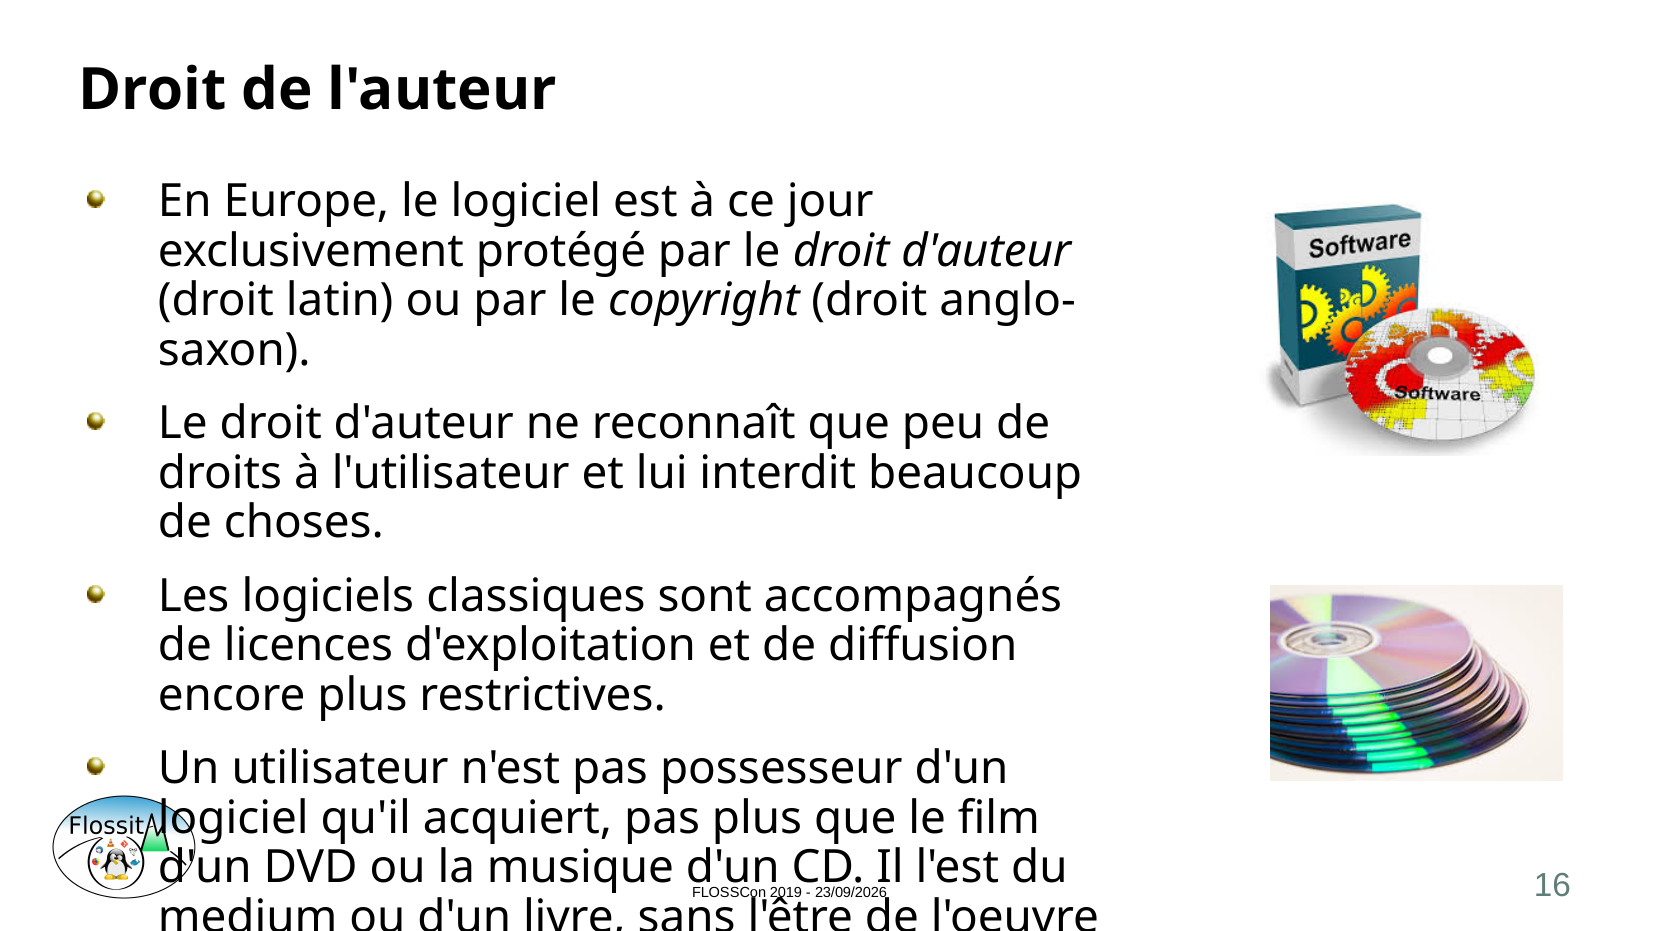

Droit de l'auteur
# En Europe, le logiciel est à ce jour exclusivement protégé par le droit d'auteur (droit latin) ou par le copyright (droit anglo-saxon).
Le droit d'auteur ne reconnaît que peu de droits à l'utilisateur et lui interdit beaucoup de choses.
Les logiciels classiques sont accompagnés de licences d'exploitation et de diffusion encore plus restrictives.
Un utilisateur n'est pas possesseur d'un logiciel qu'il acquiert, pas plus que le film d'un DVD ou la musique d'un CD. Il l'est du medium ou d'un livre, sans l'être de l'oeuvre bien évidemment.
16